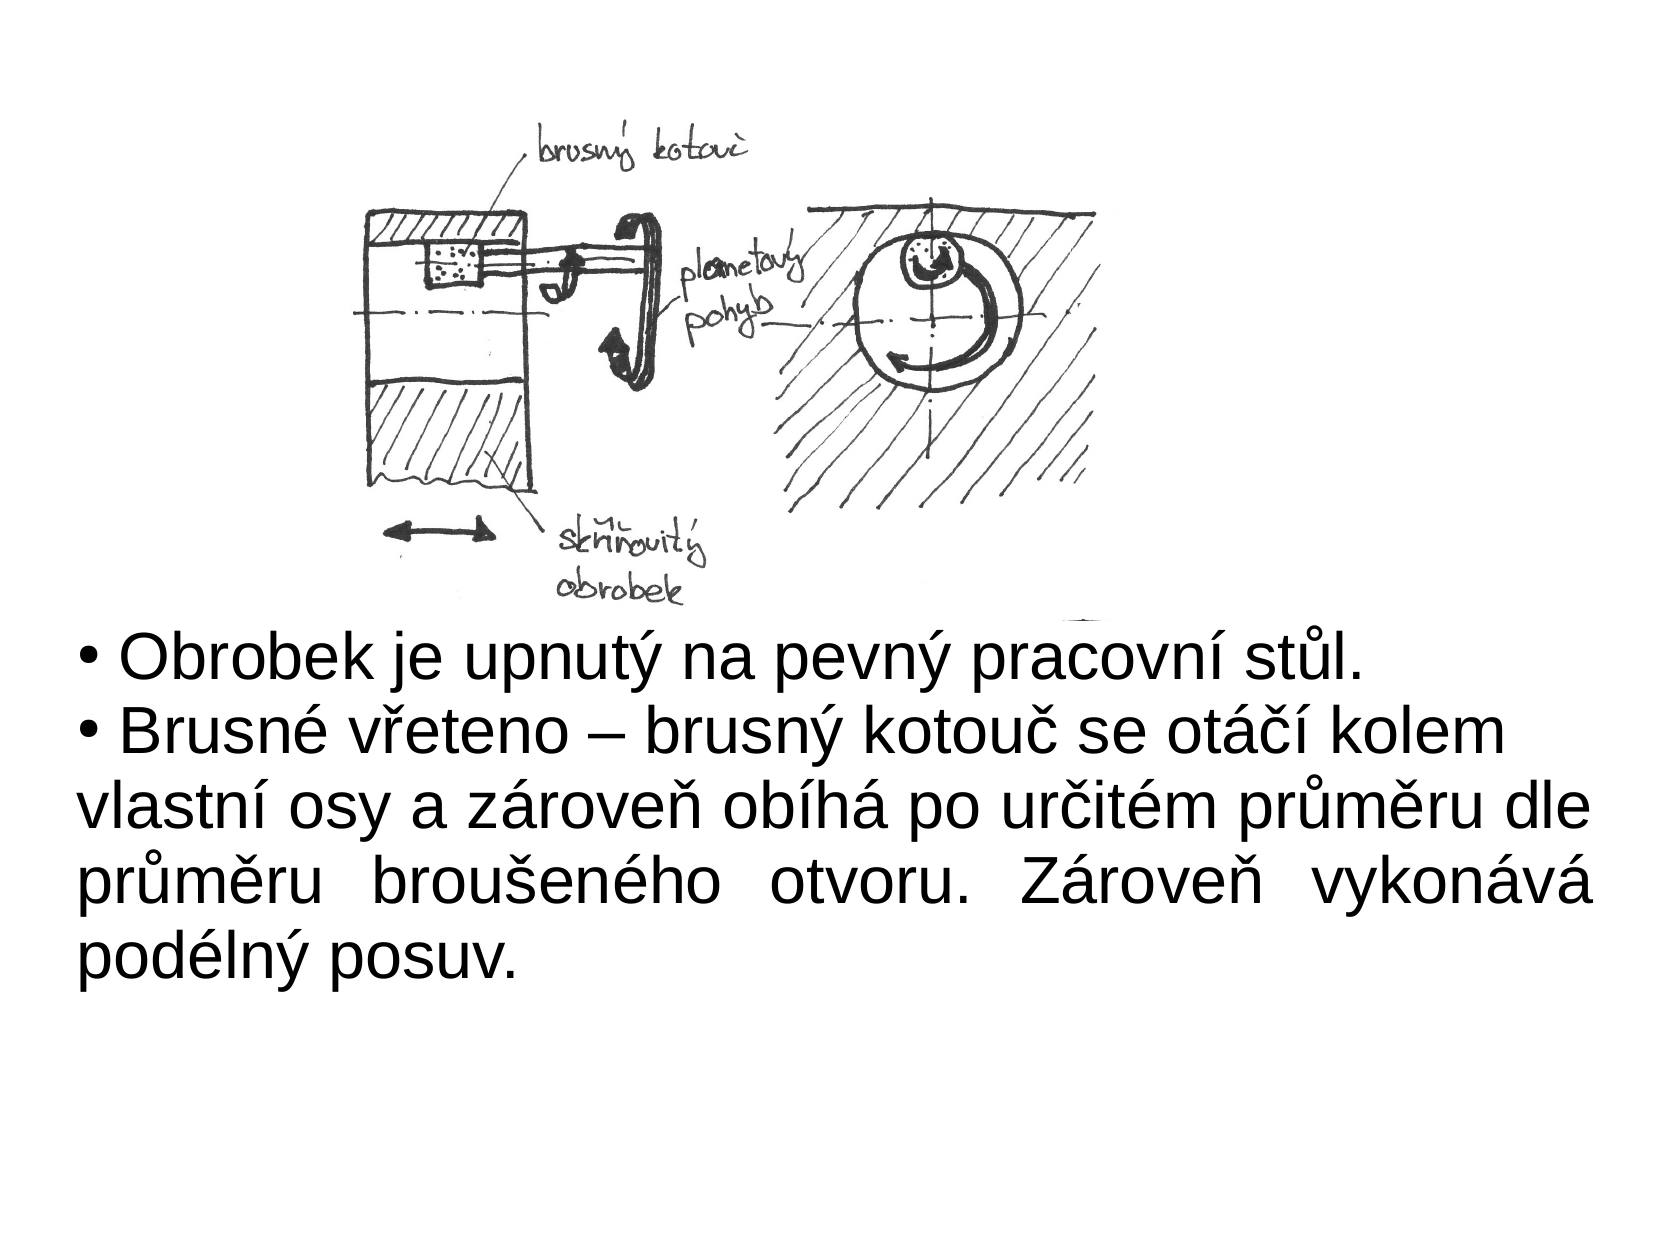

# Obrobek je upnutý na pevný pracovní stůl.
 Brusné vřeteno – brusný kotouč se otáčí kolem
vlastní osy a zároveň obíhá po určitém průměru dle průměru broušeného otvoru. Zároveň vykonává podélný posuv.